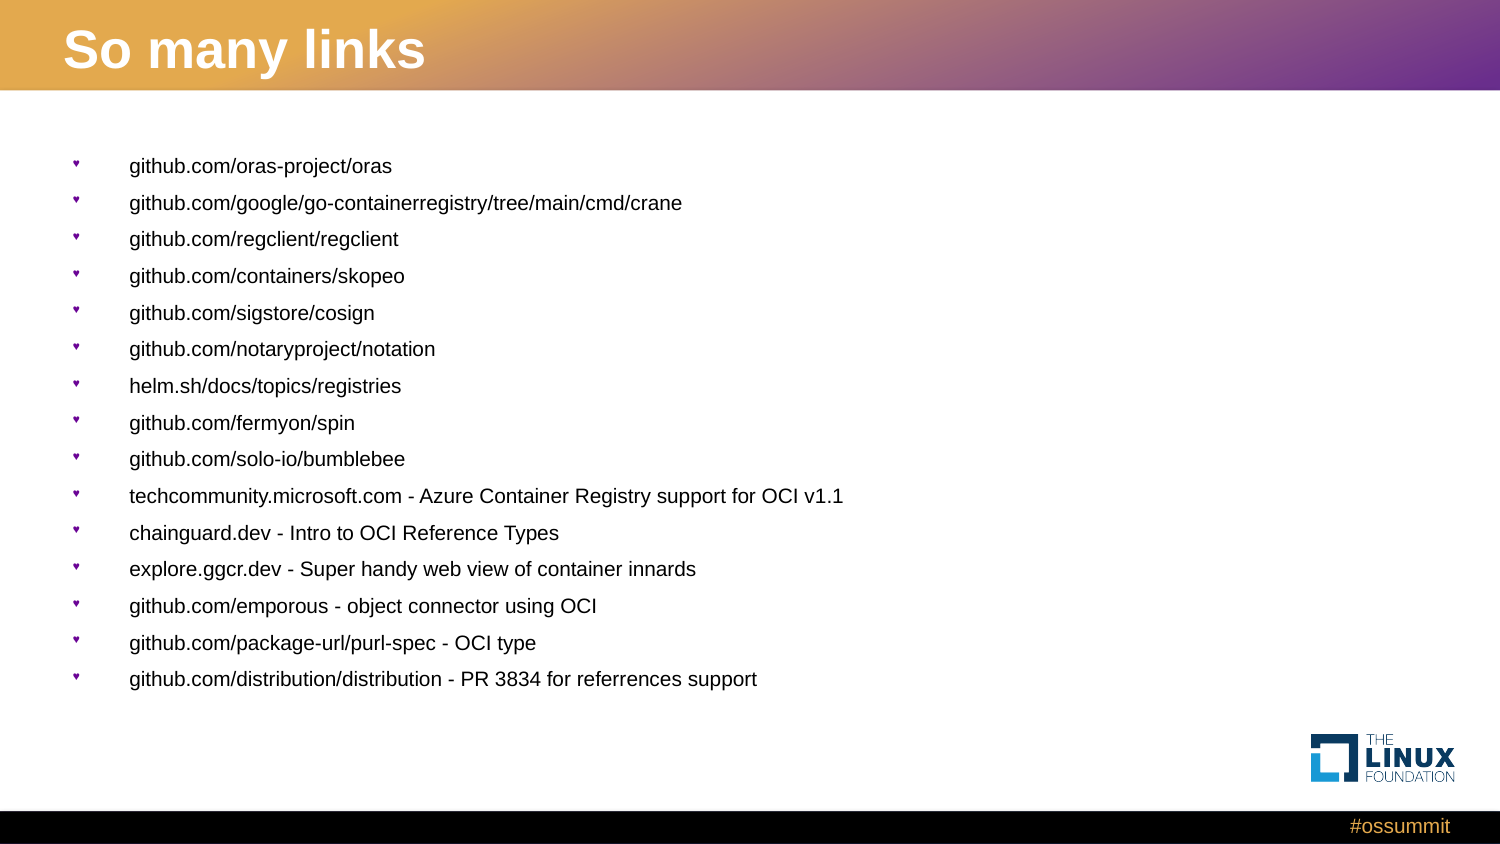

# So many links
github.com/oras-project/oras
github.com/google/go-containerregistry/tree/main/cmd/crane
github.com/regclient/regclient
github.com/containers/skopeo
github.com/sigstore/cosign
github.com/notaryproject/notation
helm.sh/docs/topics/registries
github.com/fermyon/spin
github.com/solo-io/bumblebee
techcommunity.microsoft.com - Azure Container Registry support for OCI v1.1
chainguard.dev - Intro to OCI Reference Types
explore.ggcr.dev - Super handy web view of container innards
github.com/emporous - object connector using OCI
github.com/package-url/purl-spec - OCI type
github.com/distribution/distribution - PR 3834 for referrences support